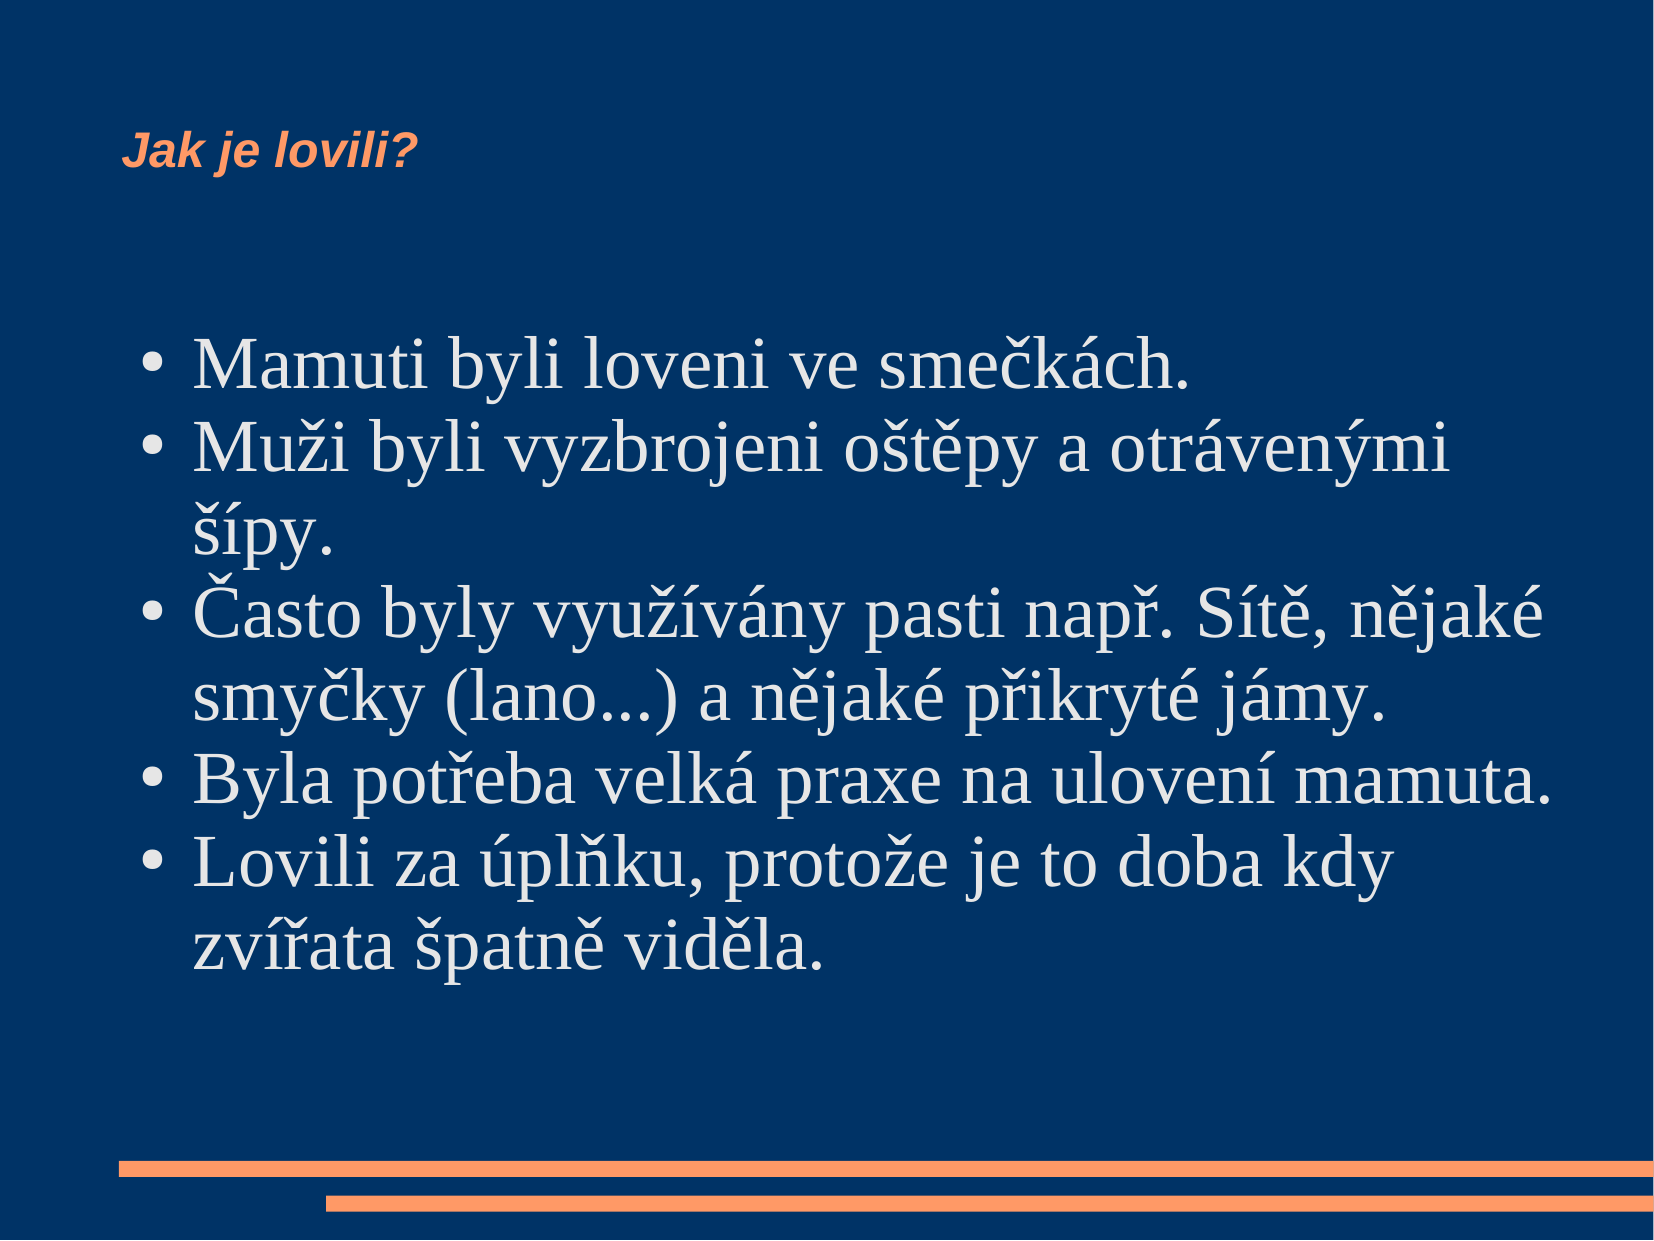

# Jak je lovili?
Mamuti byli loveni ve smečkách.
Muži byli vyzbrojeni oštěpy a otrávenými šípy.
Často byly využívány pasti např. Sítě, nějaké smyčky (lano...) a nějaké přikryté jámy.
Byla potřeba velká praxe na ulovení mamuta.
Lovili za úplňku, protože je to doba kdy zvířata špatně viděla.